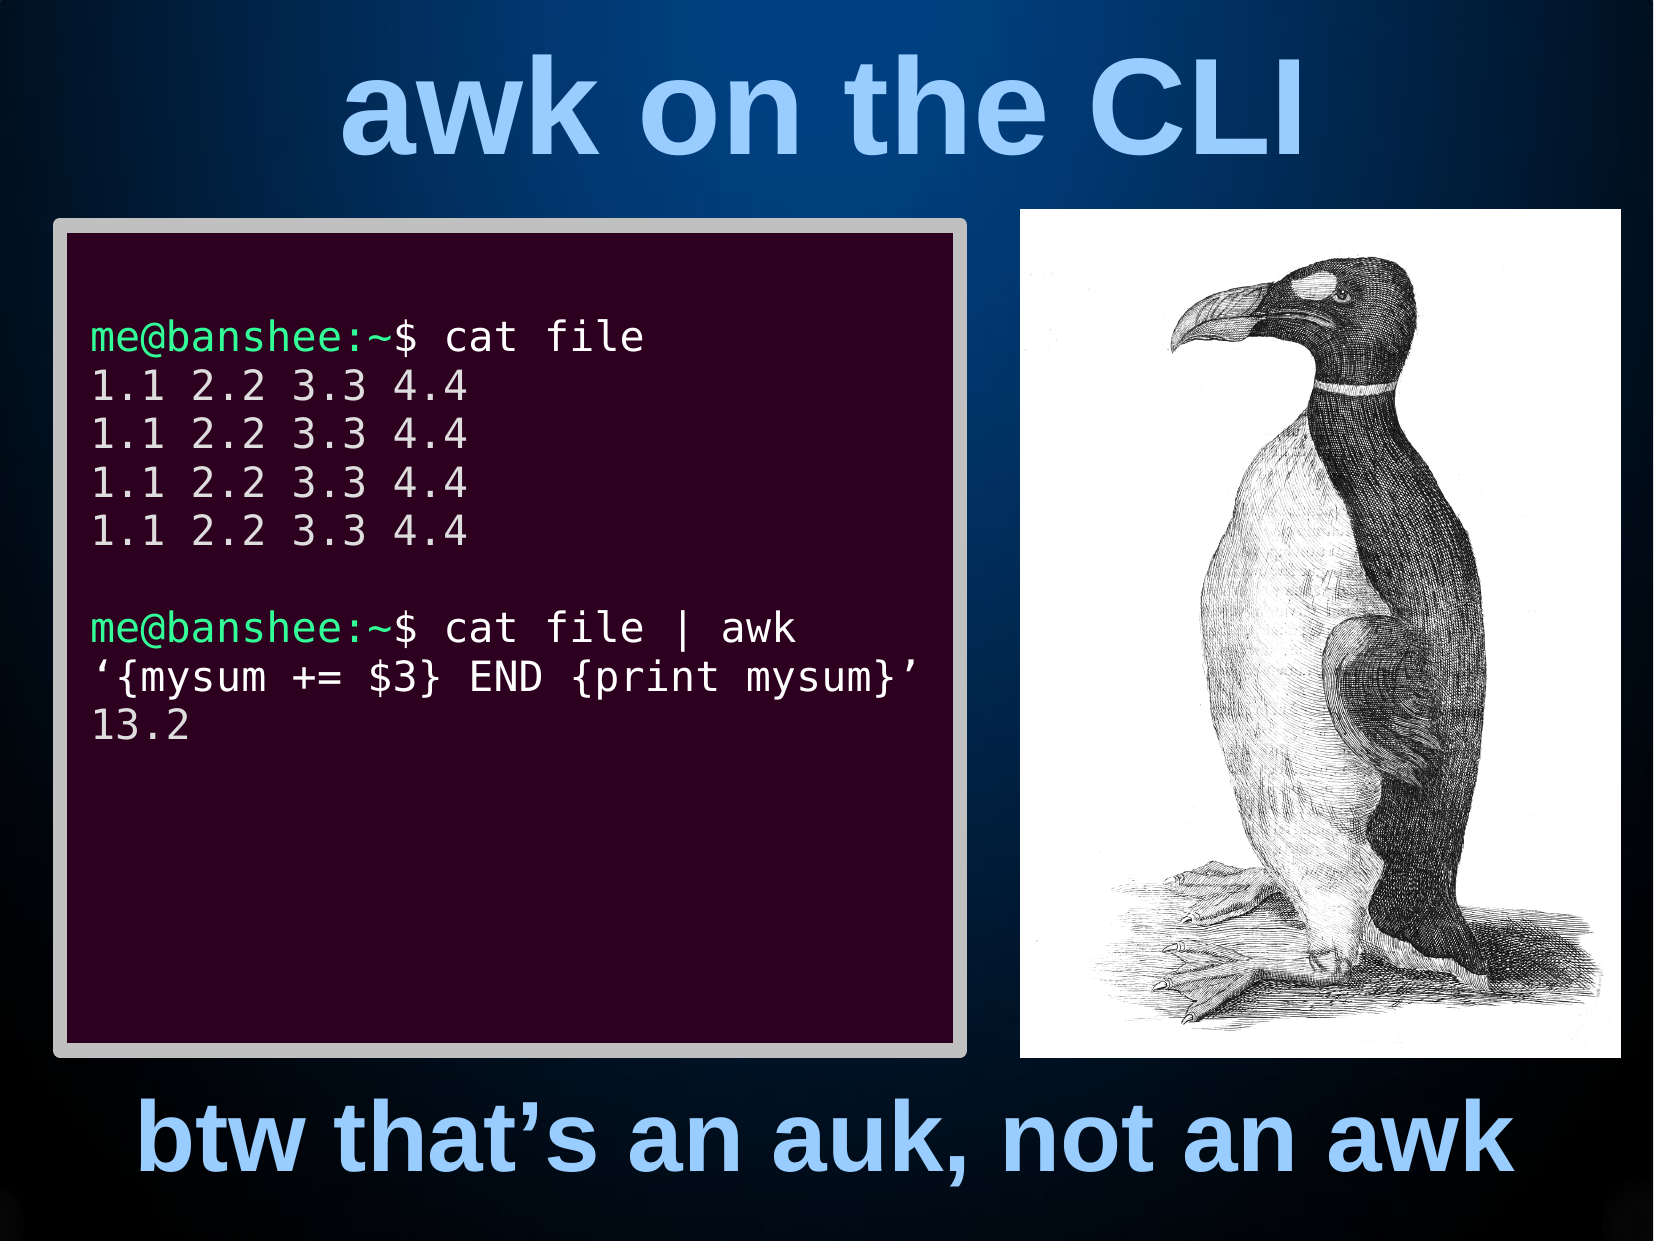

# awk on the CLI
me@banshee:~$ cat file
1.1 2.2 3.3 4.4
1.1 2.2 3.3 4.4
1.1 2.2 3.3 4.4
1.1 2.2 3.3 4.4
me@banshee:~$ cat file | awk ‘{mysum += $3} END {print mysum}’
13.2
btw that’s an auk, not an awk